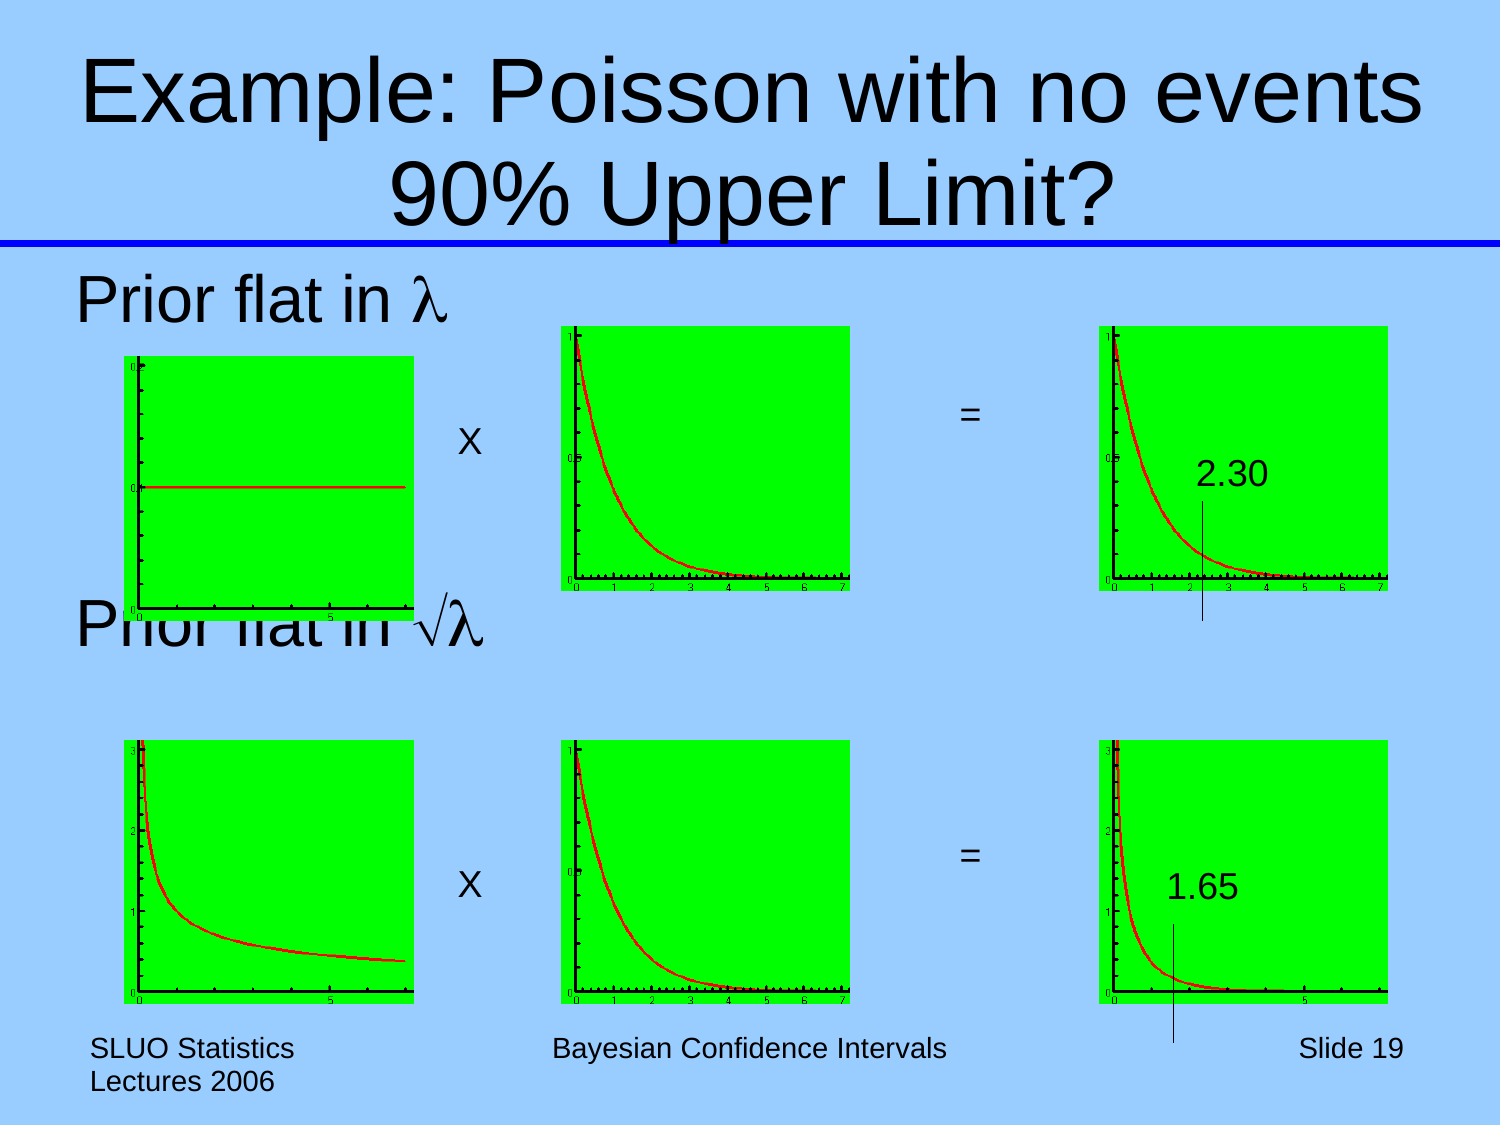

# Example: Poisson with no events 90% Upper Limit?
Prior flat in 
Prior flat in 
=
X
2.30
=
X
1.65
19